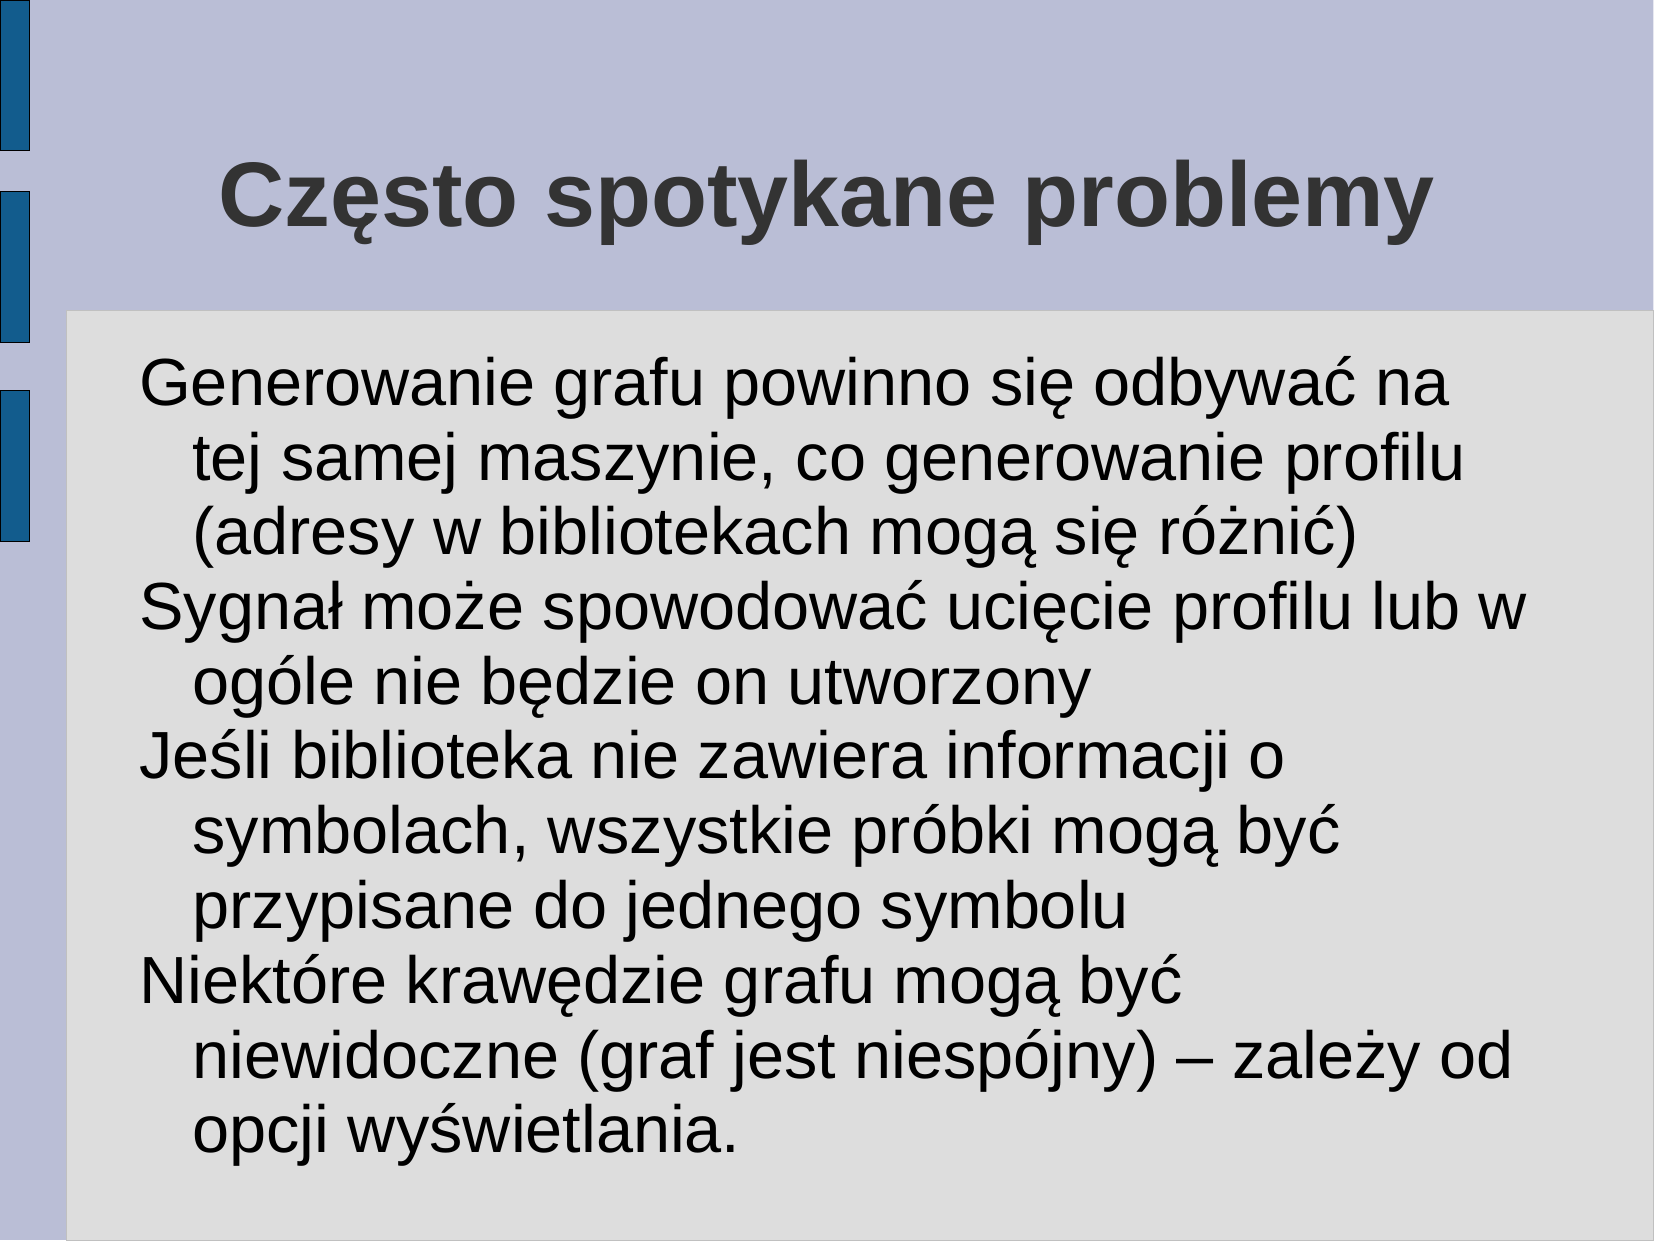

# Często spotykane problemy
Generowanie grafu powinno się odbywać na tej samej maszynie, co generowanie profilu (adresy w bibliotekach mogą się różnić)
Sygnał może spowodować ucięcie profilu lub w ogóle nie będzie on utworzony
Jeśli biblioteka nie zawiera informacji o symbolach, wszystkie próbki mogą być przypisane do jednego symbolu
Niektóre krawędzie grafu mogą być niewidoczne (graf jest niespójny) – zależy od opcji wyświetlania.